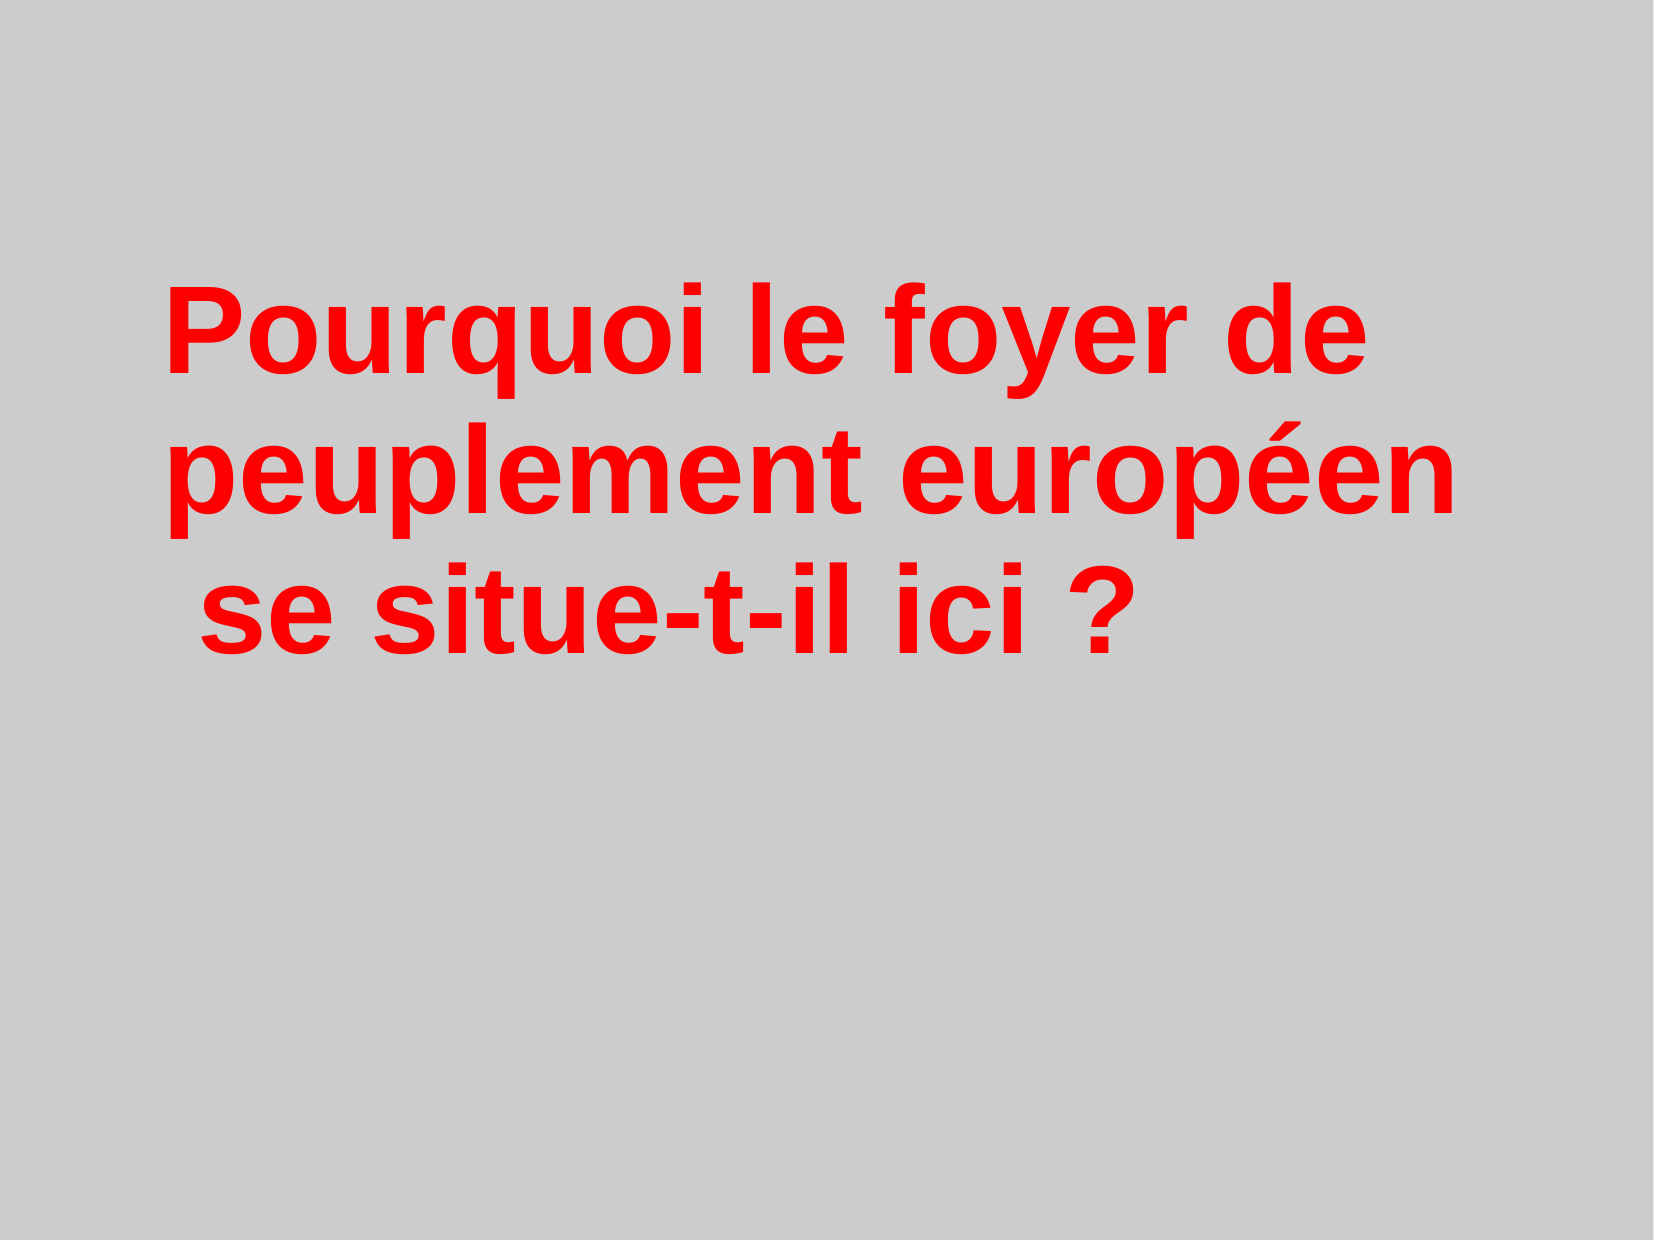

Pourquoi le foyer de
peuplement européen
 se situe-t-il ici ?